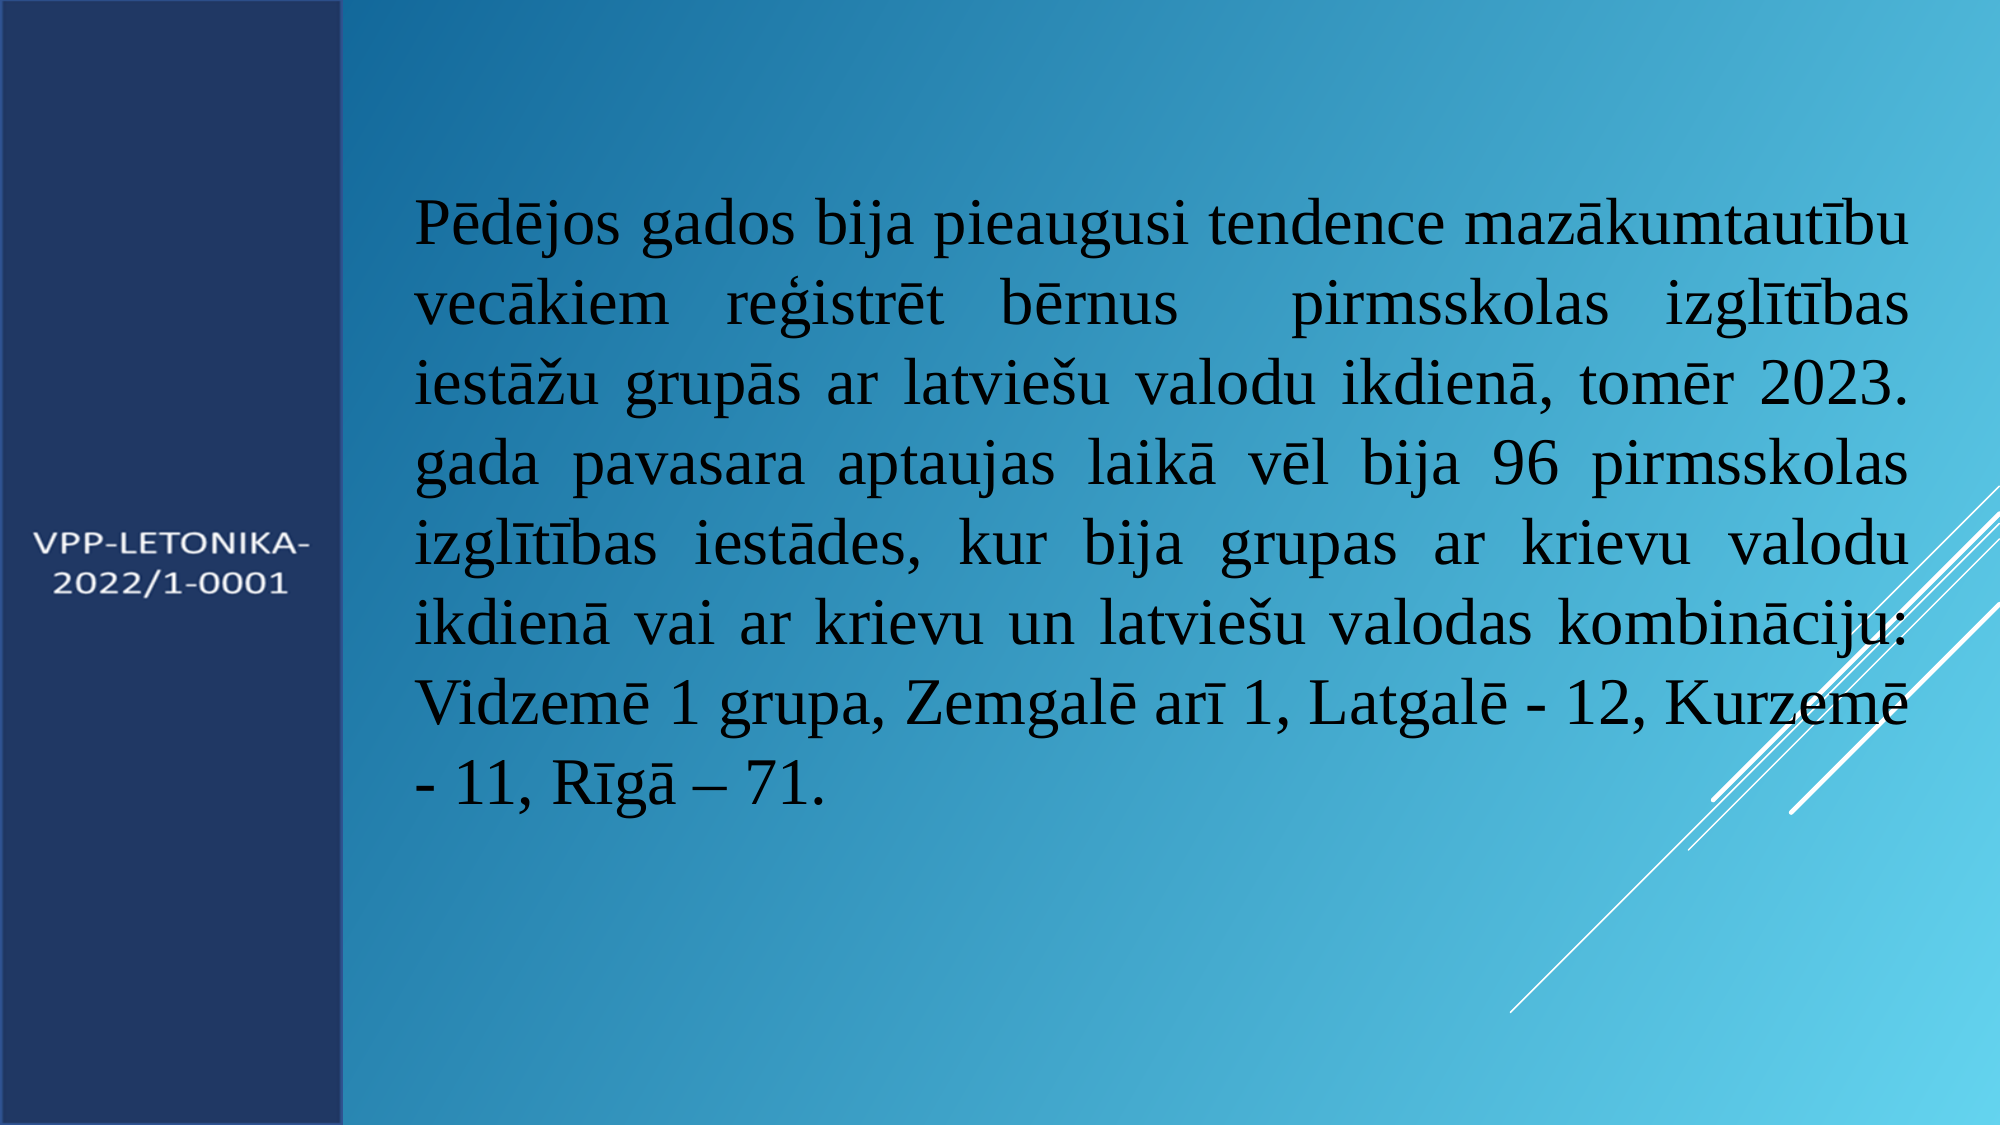

Pēdējos gados bija pieaugusi tendence mazākumtautību vecākiem reģistrēt bērnus pirmsskolas izglītības iestāžu grupās ar latviešu valodu ikdienā, tomēr 2023. gada pavasara aptaujas laikā vēl bija 96 pirmsskolas izglītības iestādes, kur bija grupas ar krievu valodu ikdienā vai ar krievu un latviešu valodas kombināciju: Vidzemē 1 grupa, Zemgalē arī 1, Latgalē - 12, Kurzemē - 11, Rīgā – 71.